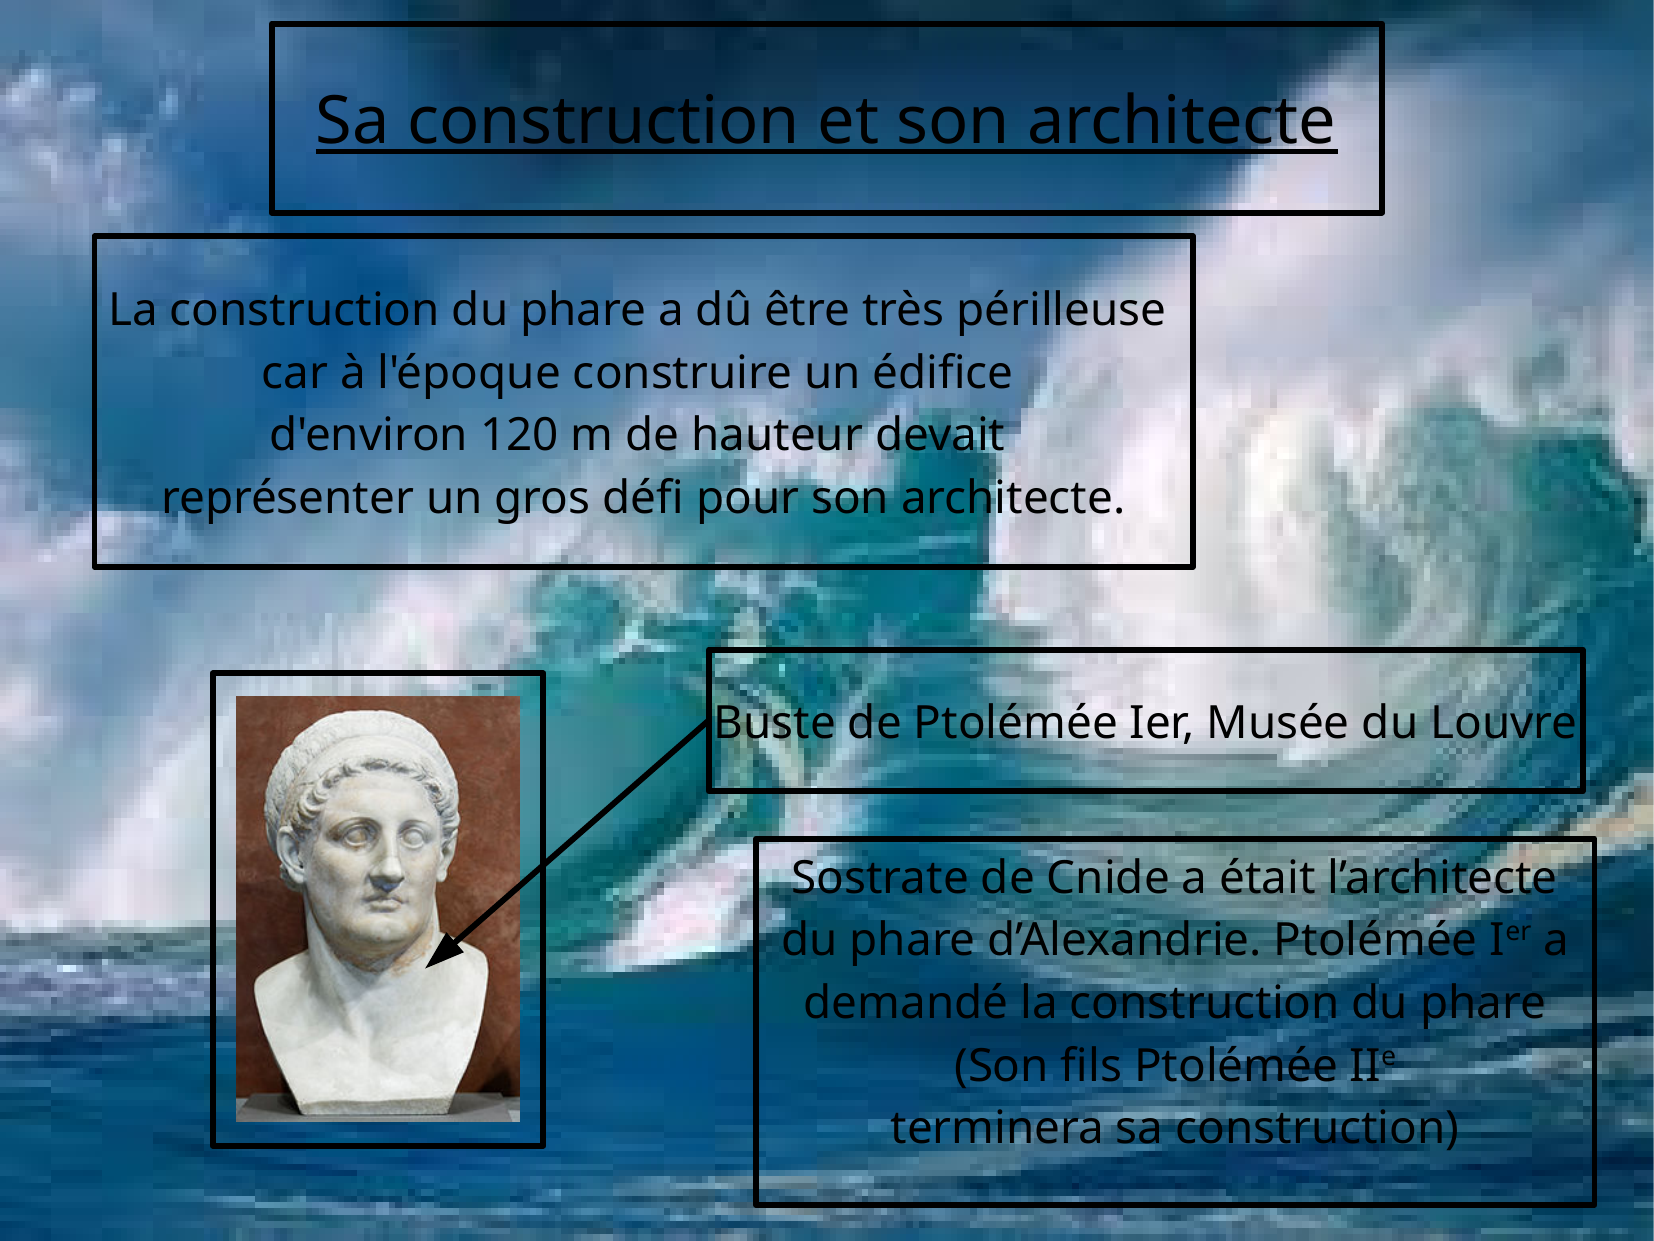

Sa construction et son architecte
La construction du phare a dû être très périlleuse
car à l'époque construire un édifice
d'environ 120 m de hauteur devait
représenter un gros défi pour son architecte.
Buste de Ptolémée Ier, Musée du Louvre
Sostrate de Cnide a était l’architecte
 du phare d’Alexandrie. Ptolémée Ier a
demandé la construction du phare
 (Son fils Ptolémée IIe
terminera sa construction)